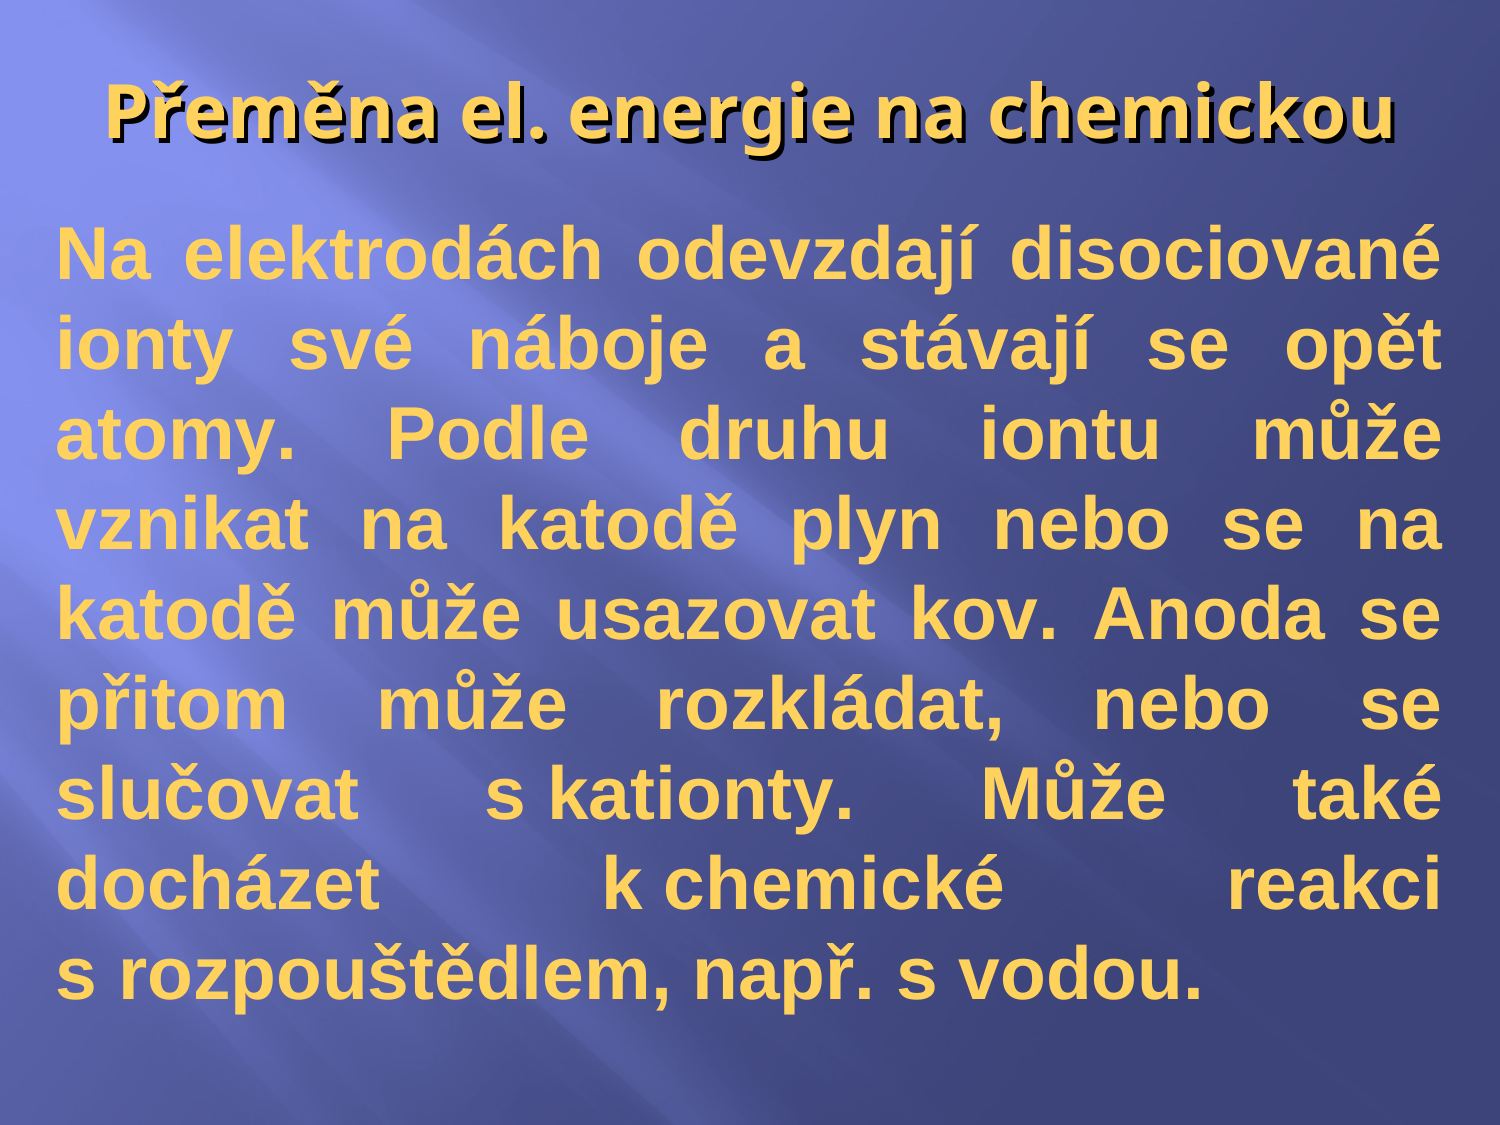

# Přeměna el. energie na chemickou
Na elektrodách odevzdají disociované ionty své náboje a stávají se opět atomy. Podle druhu iontu může vznikat na katodě plyn nebo se na katodě může usazovat kov. Anoda se přitom může rozkládat, nebo se slučovat s kationty. Může také docházet k chemické reakci s rozpouštědlem, např. s vodou.